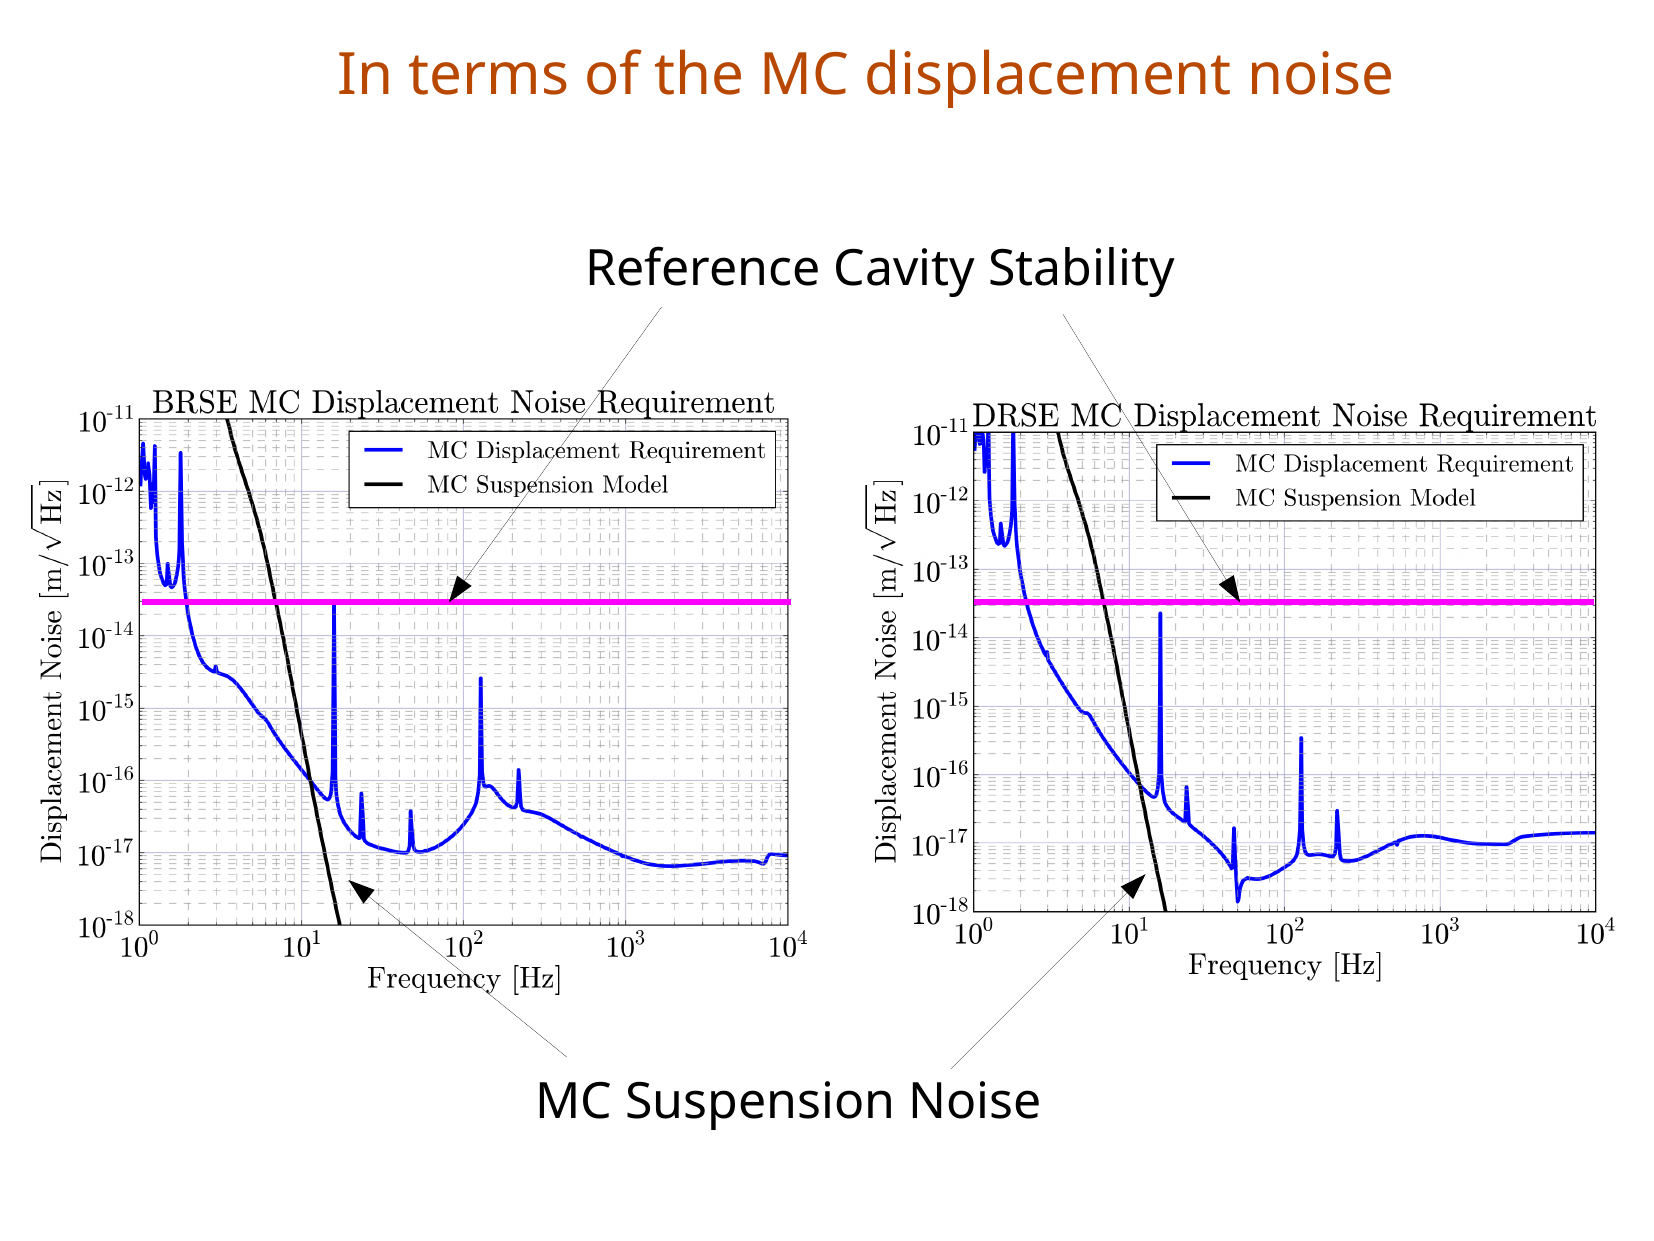

In terms of the MC displacement noise
Reference Cavity Stability
MC Suspension Noise